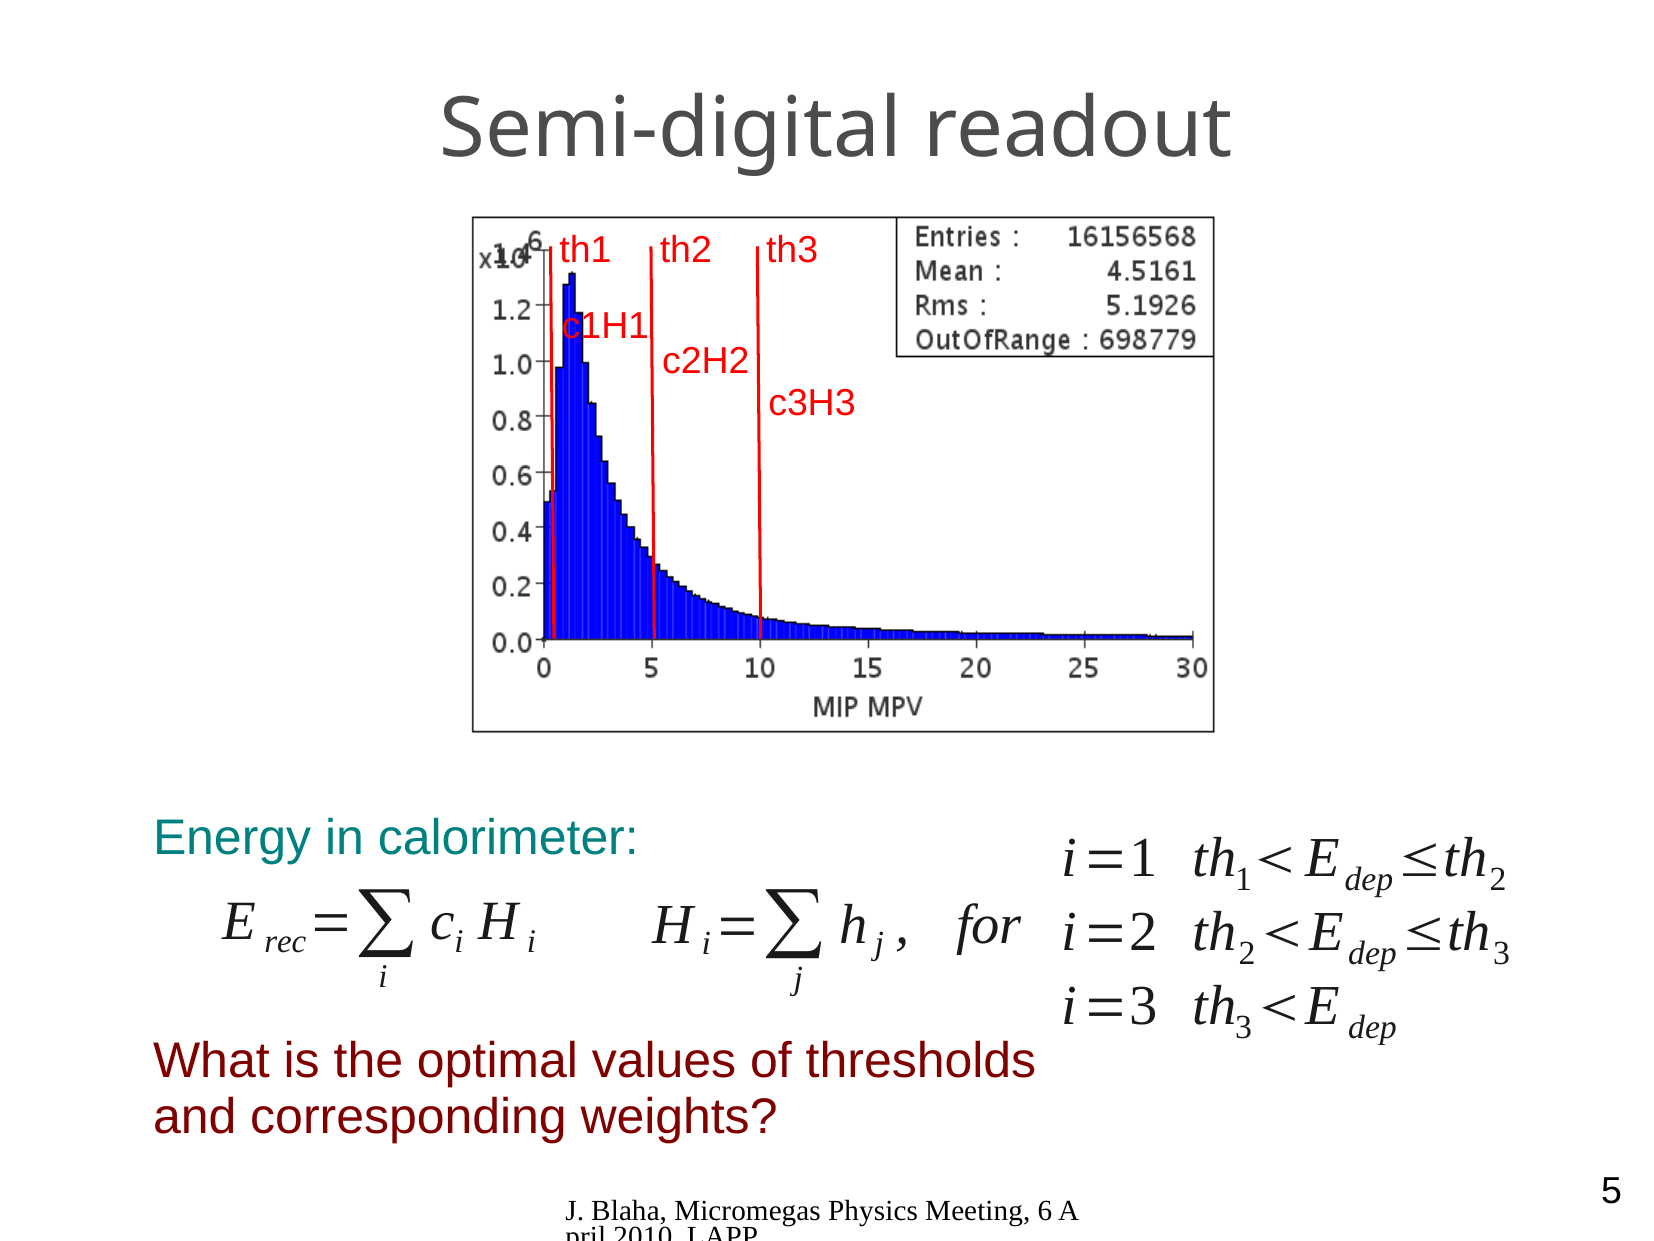

Semi-digital readout
#
th1
th1
th2
th2
th3
th3
c1H1
c2H2
c3H3
Energy in calorimeter:
What is the optimal values of thresholds
and corresponding weights?
5
J. Blaha, Micromegas Physics Meeting, 6 April 2010, LAPP